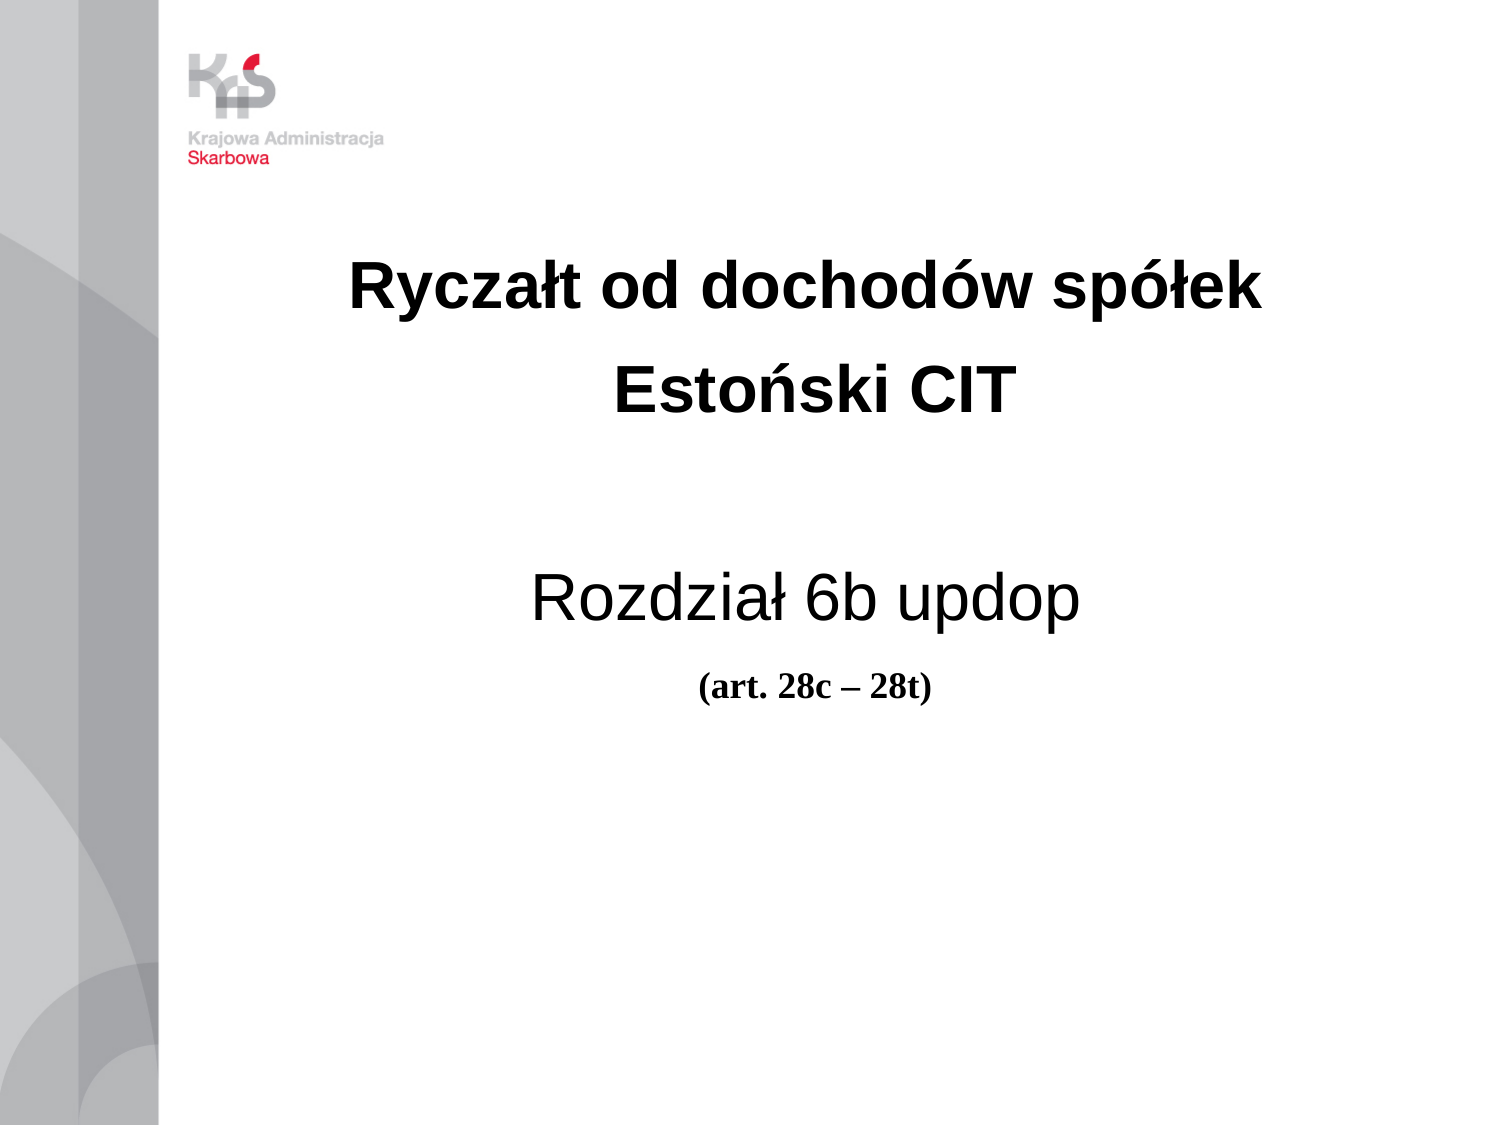

# Ryczałt od dochodów spółek
Estoński CIT
Rozdział 6b updop
(art. 28c – 28t)